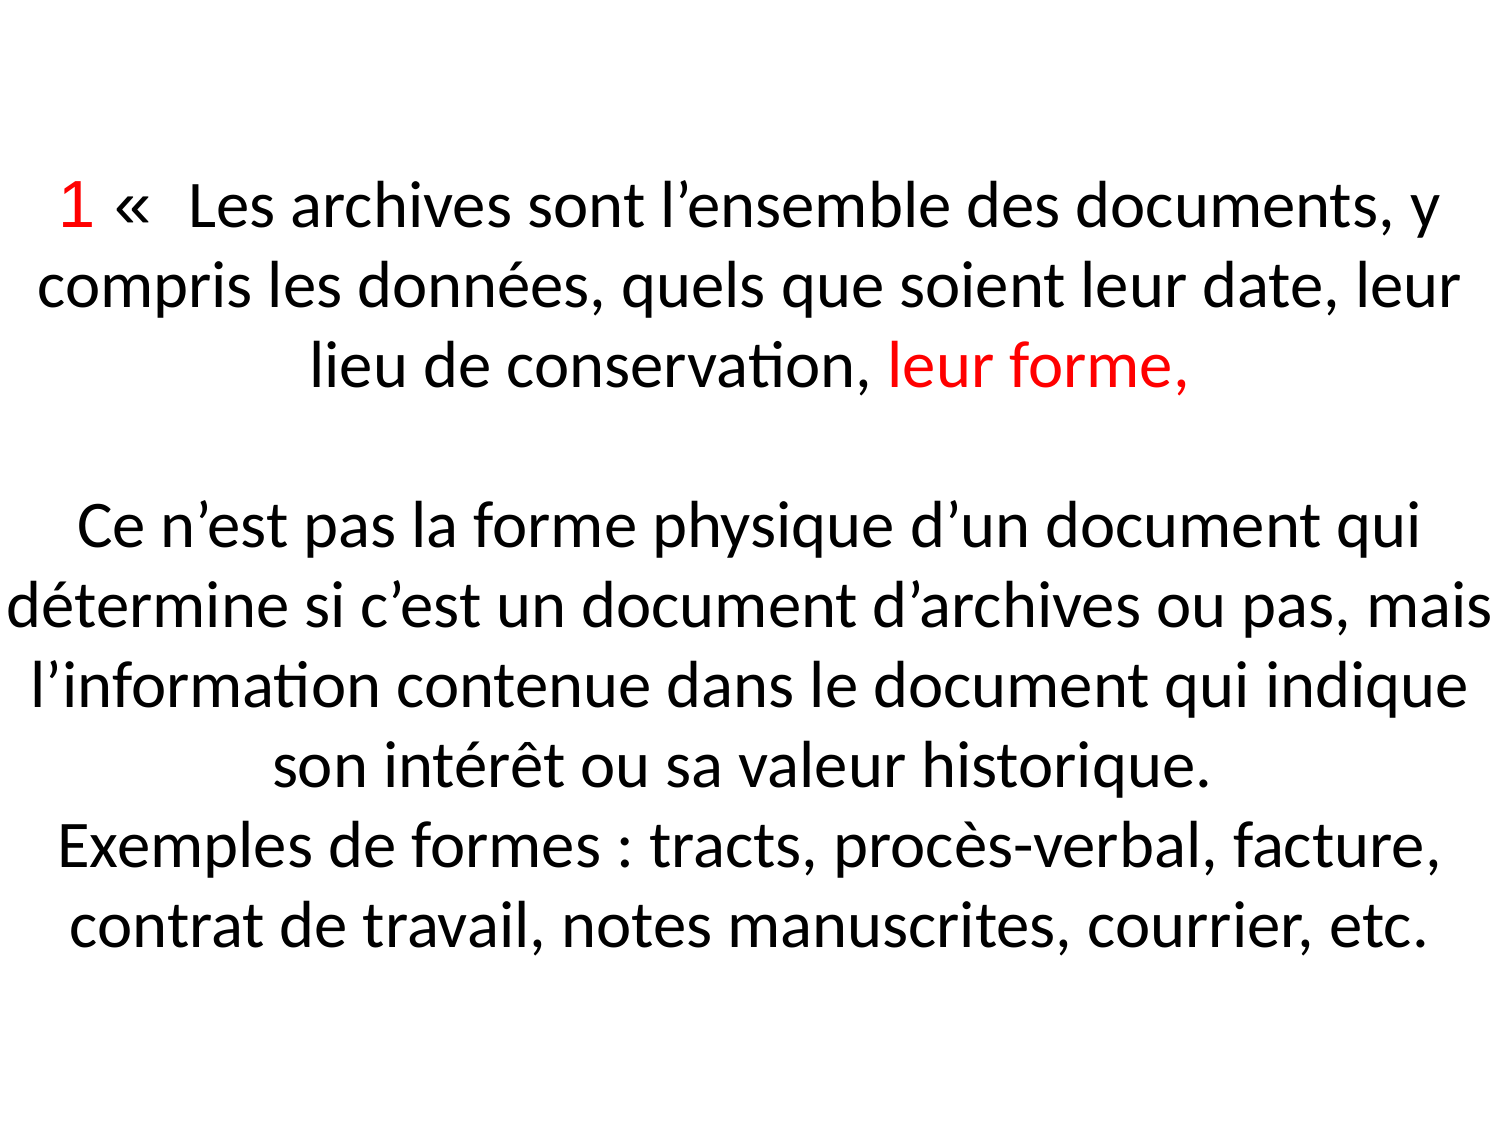

# 1 «  Les archives sont l’ensemble des documents, y compris les données, quels que soient leur date, leur lieu de conservation, leur forme,
Ce n’est pas la forme physique d’un document qui détermine si c’est un document d’archives ou pas, mais l’information contenue dans le document qui indique son intérêt ou sa valeur historique.
Exemples de formes : tracts, procès-verbal, facture, contrat de travail, notes manuscrites, courrier, etc.